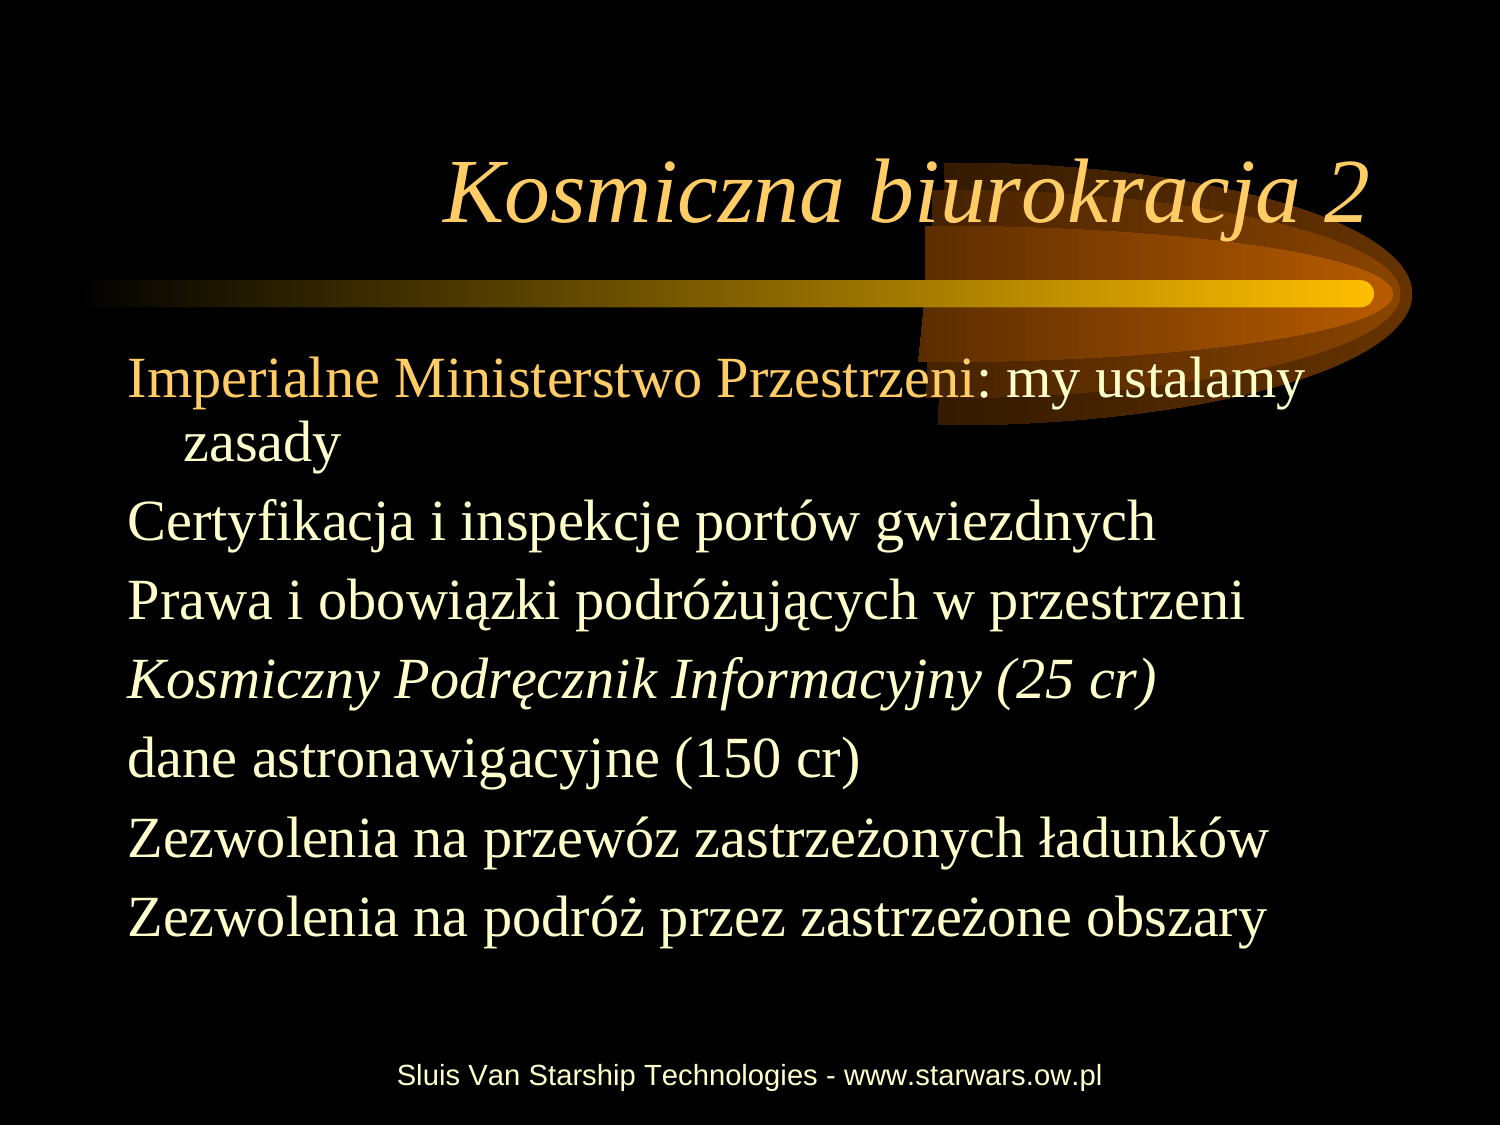

# Kosmiczna biurokracja 2
Imperialne Ministerstwo Przestrzeni: my ustalamy zasady
Certyfikacja i inspekcje portów gwiezdnych
Prawa i obowiązki podróżujących w przestrzeni
Kosmiczny Podręcznik Informacyjny (25 cr)
dane astronawigacyjne (150 cr)
Zezwolenia na przewóz zastrzeżonych ładunków
Zezwolenia na podróż przez zastrzeżone obszary
Sluis Van Starship Technologies - www.starwars.ow.pl